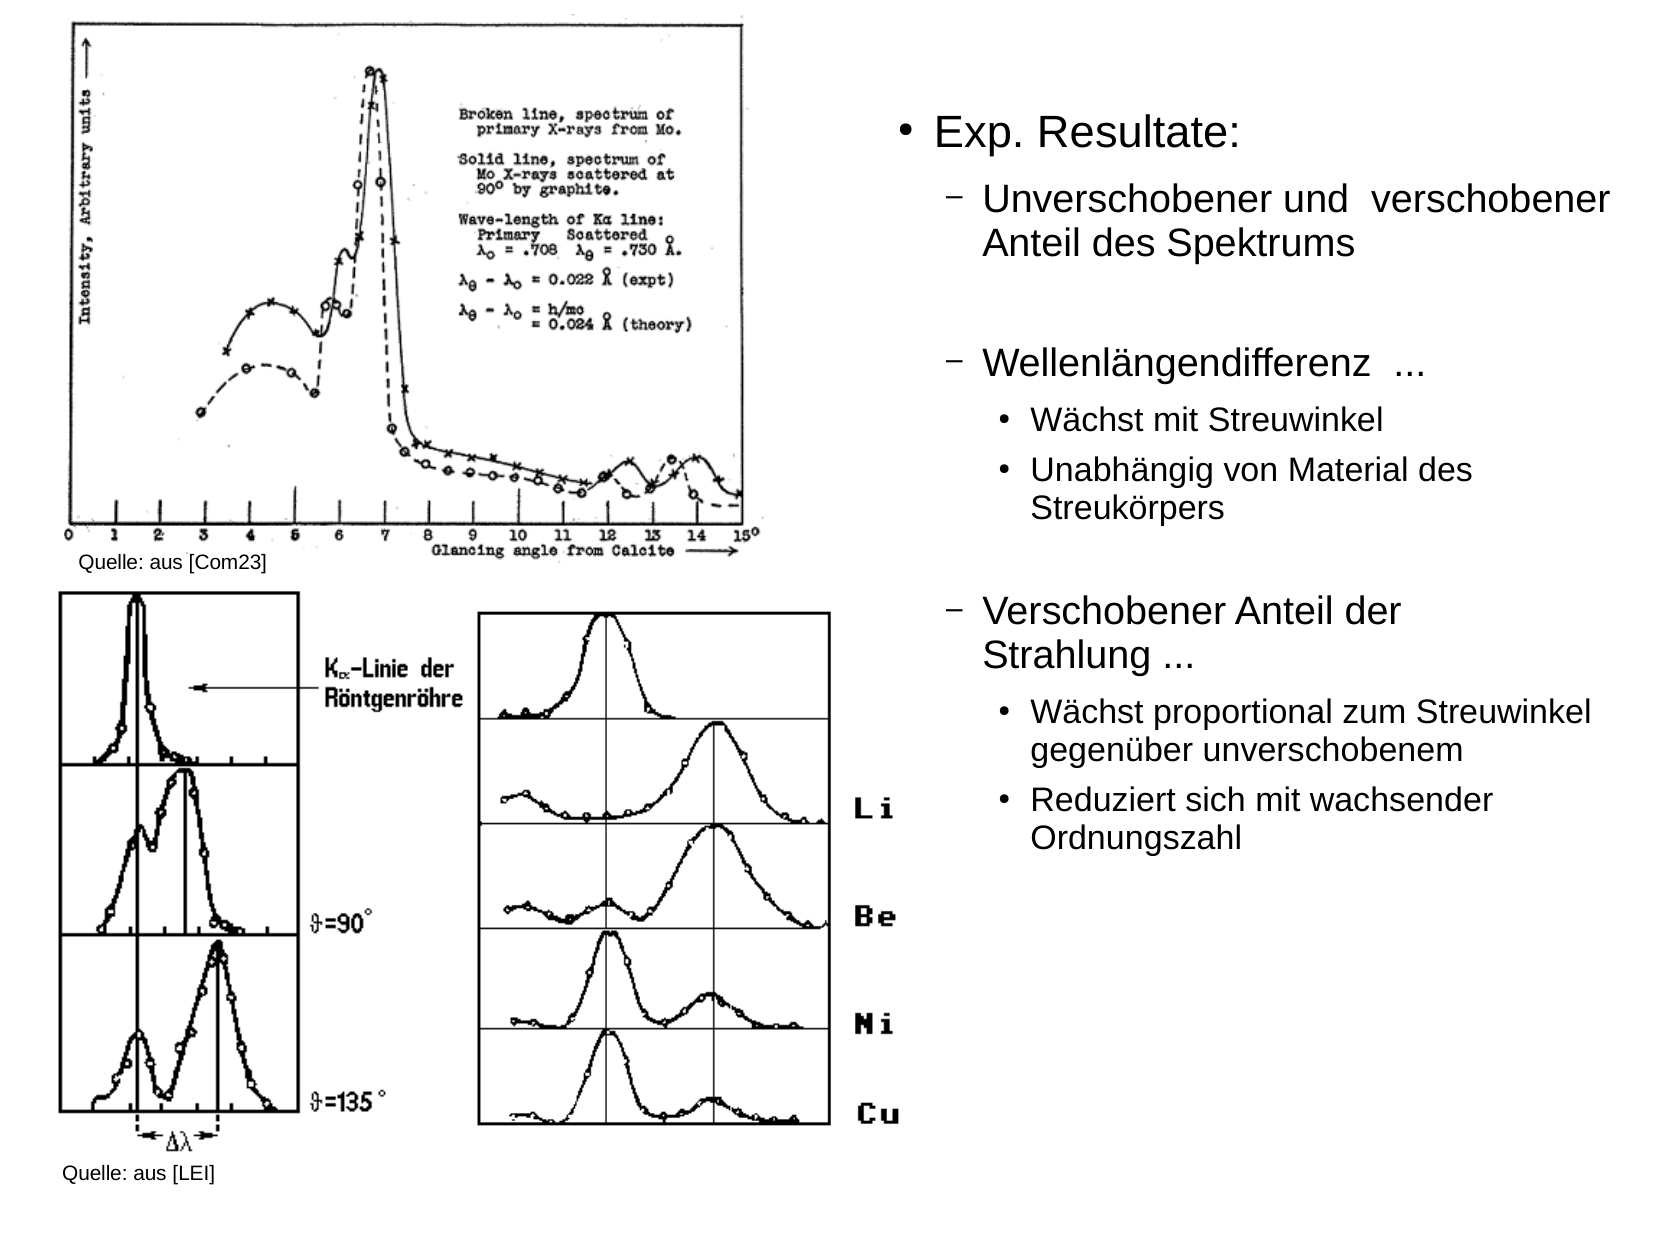

# Exp. Resultate:
Unverschobener und verschobener Anteil des Spektrums
Wellenlängendifferenz ...
Wächst mit Streuwinkel
Unabhängig von Material des Streukörpers
Verschobener Anteil der Strahlung ...
Wächst proportional zum Streuwinkel gegenüber unverschobenem
Reduziert sich mit wachsender Ordnungszahl
Quelle: aus [Com23]
Quelle: aus [LEI]